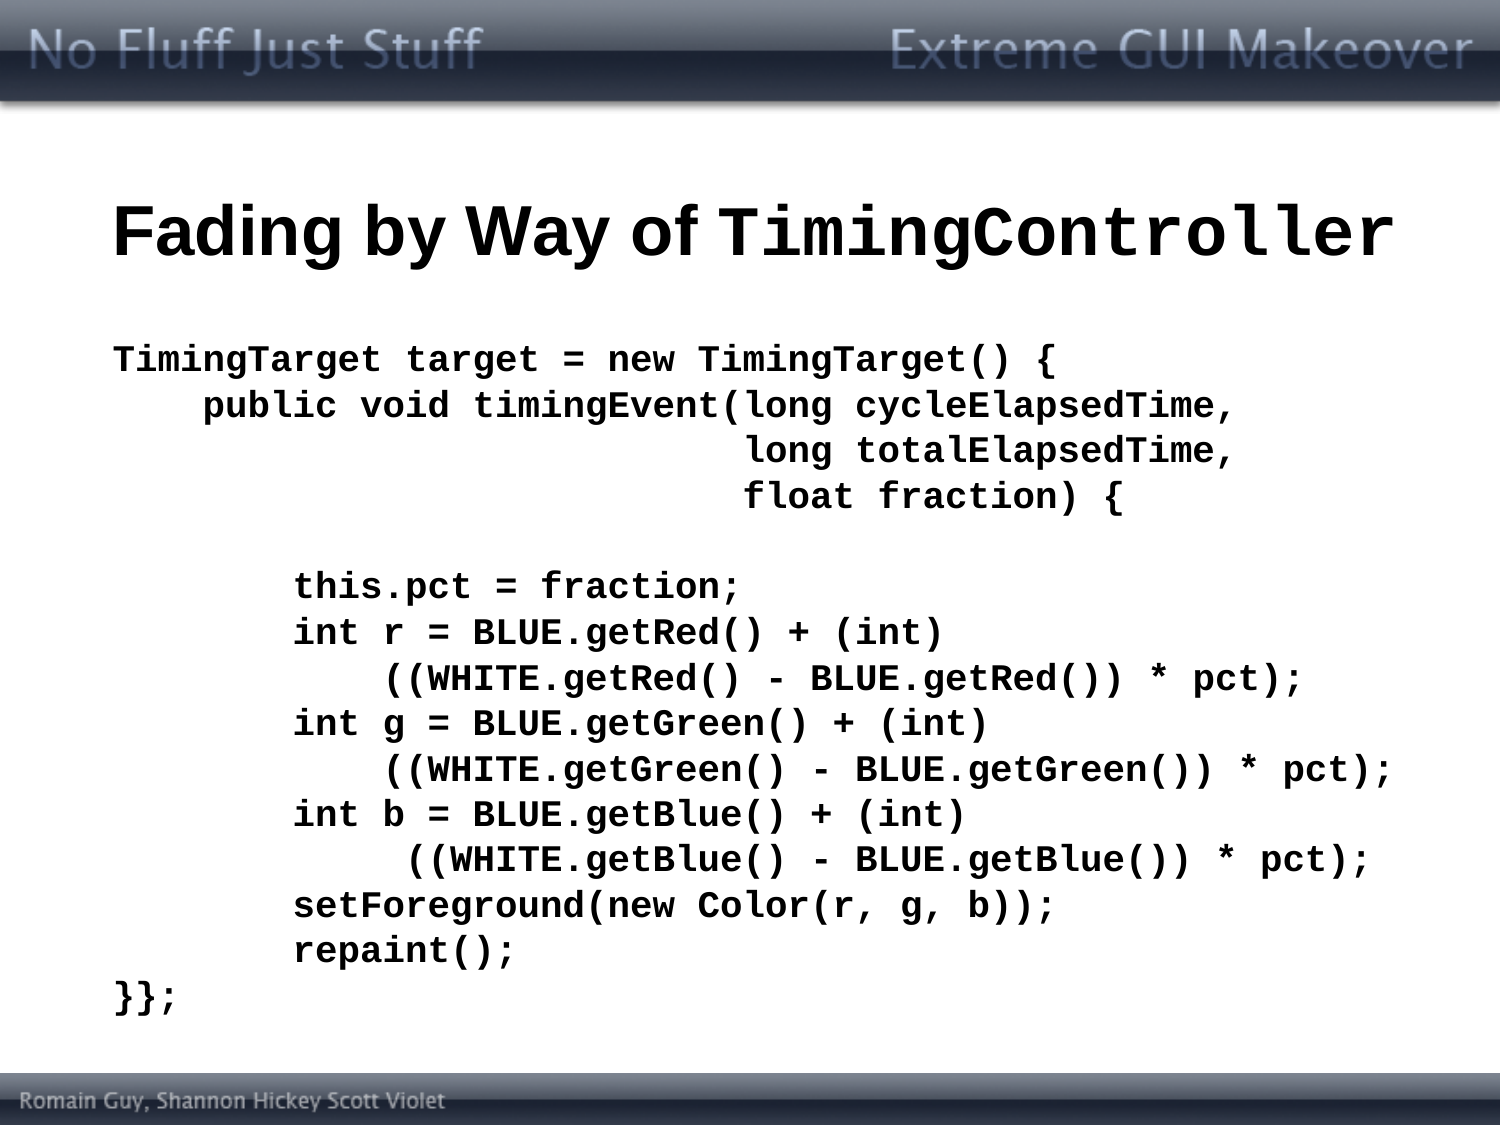

# Fading by Way of TimingController
TimingTarget target = new TimingTarget() {
 public void timingEvent(long cycleElapsedTime,
 long totalElapsedTime,
 float fraction) {
 this.pct = fraction;
 int r = BLUE.getRed() + (int)
 ((WHITE.getRed() - BLUE.getRed()) * pct);
 int g = BLUE.getGreen() + (int)
 ((WHITE.getGreen() - BLUE.getGreen()) * pct);
 int b = BLUE.getBlue() + (int)
 ((WHITE.getBlue() - BLUE.getBlue()) * pct);
 setForeground(new Color(r, g, b));
 repaint();
}};